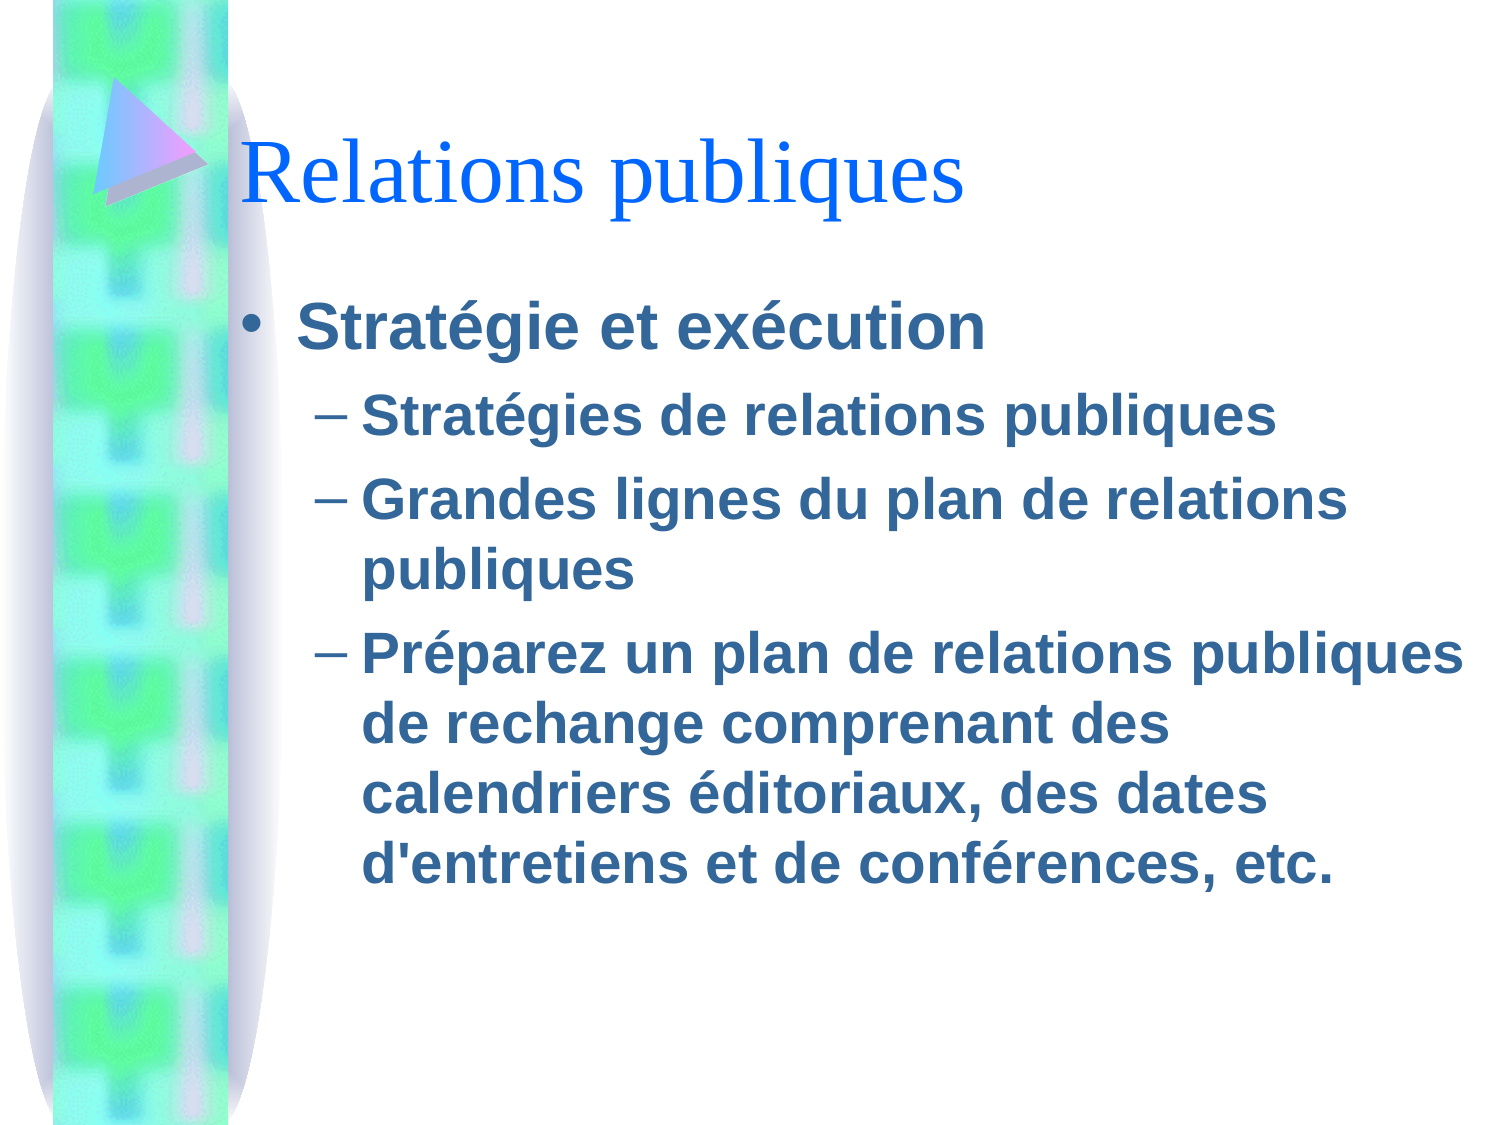

# Relations publiques
Stratégie et exécution
Stratégies de relations publiques
Grandes lignes du plan de relations publiques
Préparez un plan de relations publiques de rechange comprenant des calendriers éditoriaux, des dates d'entretiens et de conférences, etc.